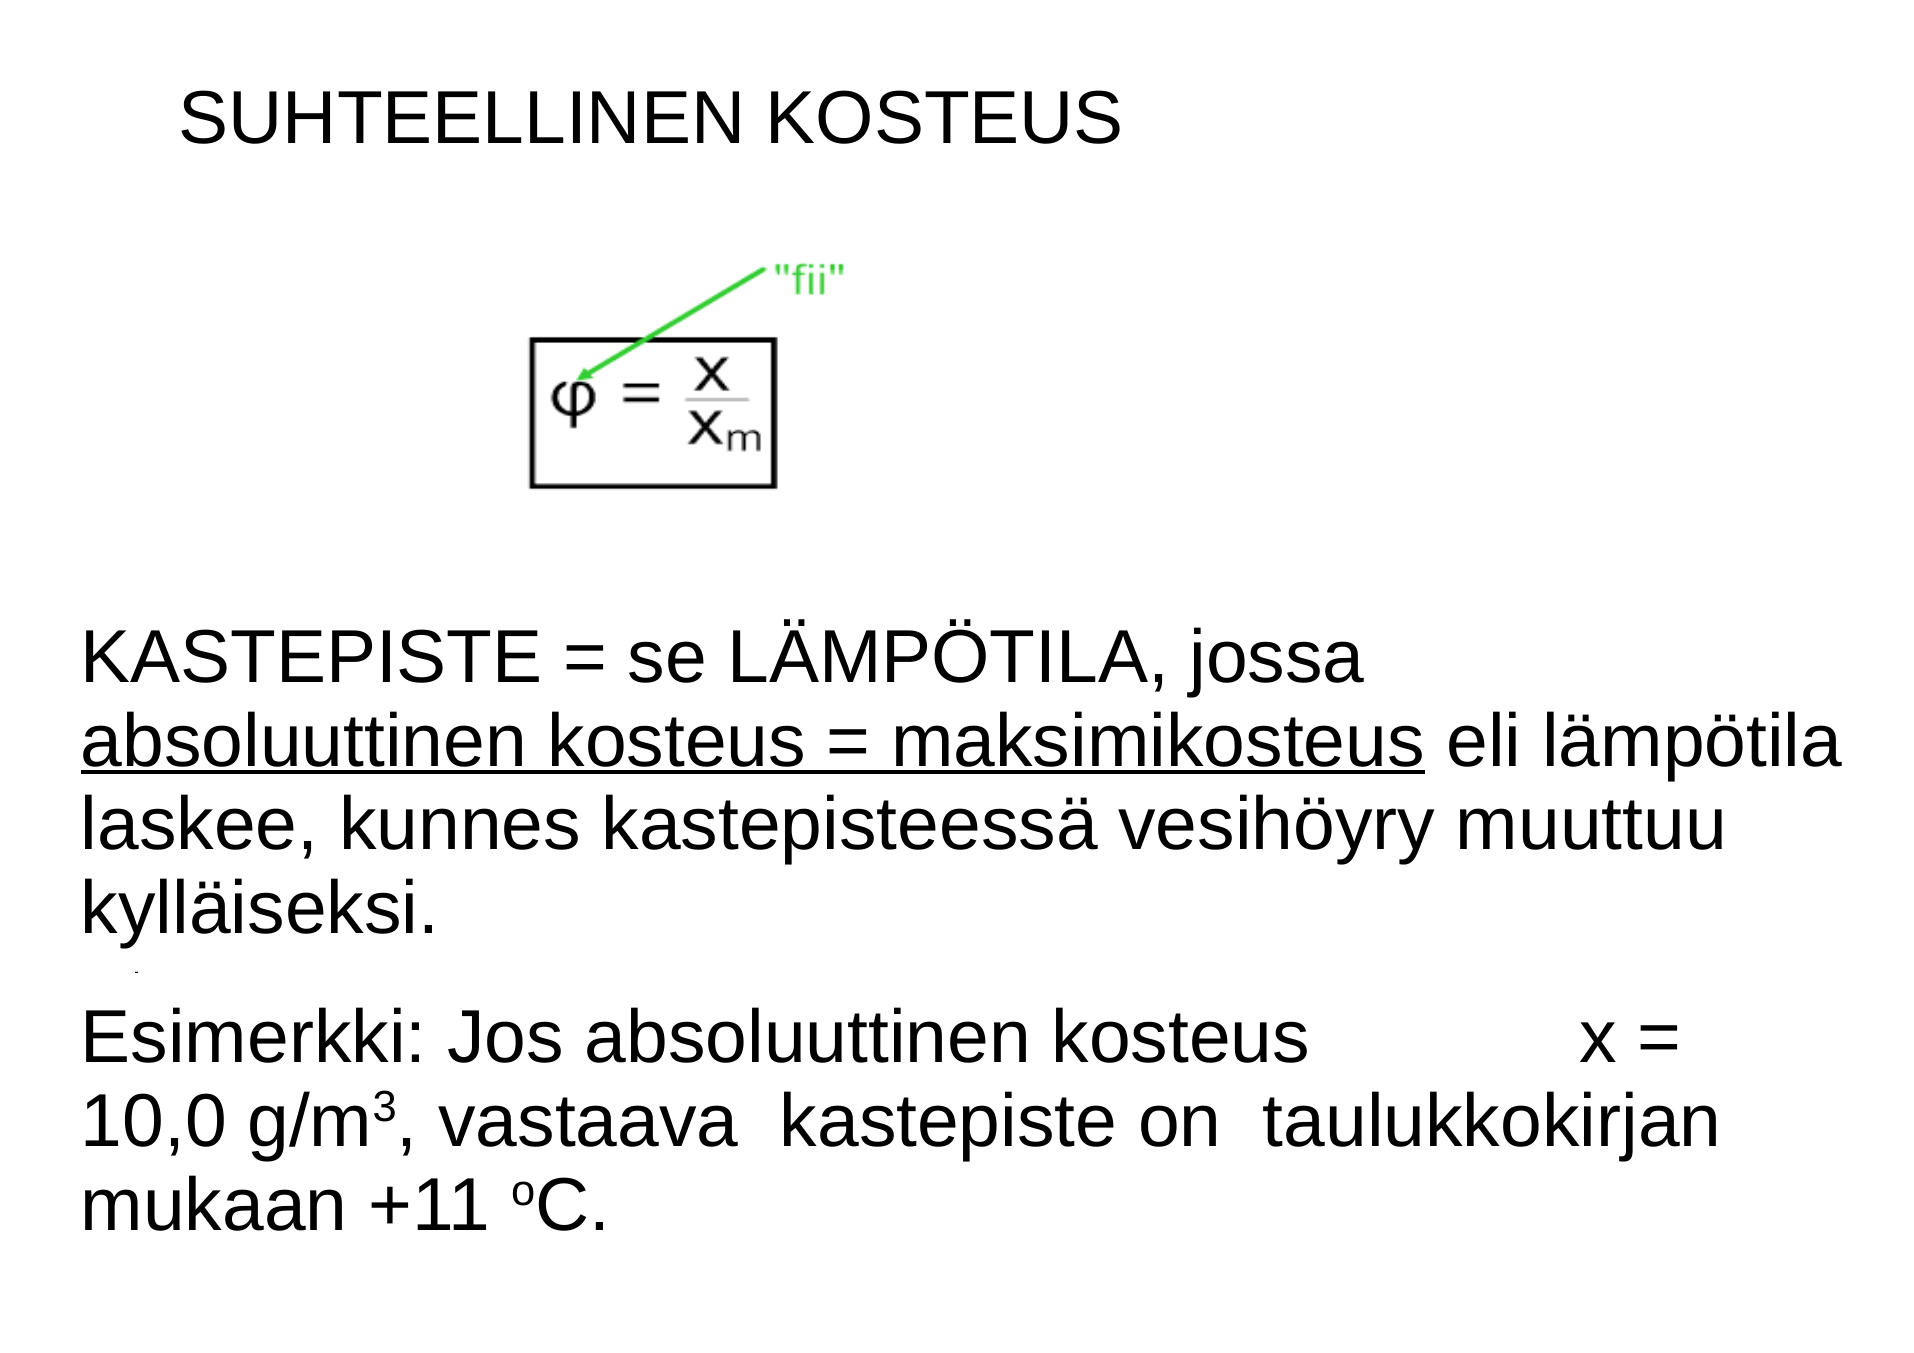

SUHTEELLINEN KOSTEUS
KASTEPISTE = se LÄMPÖTILA, jossa
absoluuttinen kosteus = maksimikosteus eli lämpötila laskee, kunnes kastepisteessä vesihöyry muuttuu kylläiseksi.
Esimerkki: Jos absoluuttinen kosteus x = 10,0 g/m3, vastaava kastepiste on taulukkokirjan mukaan +11 oC.